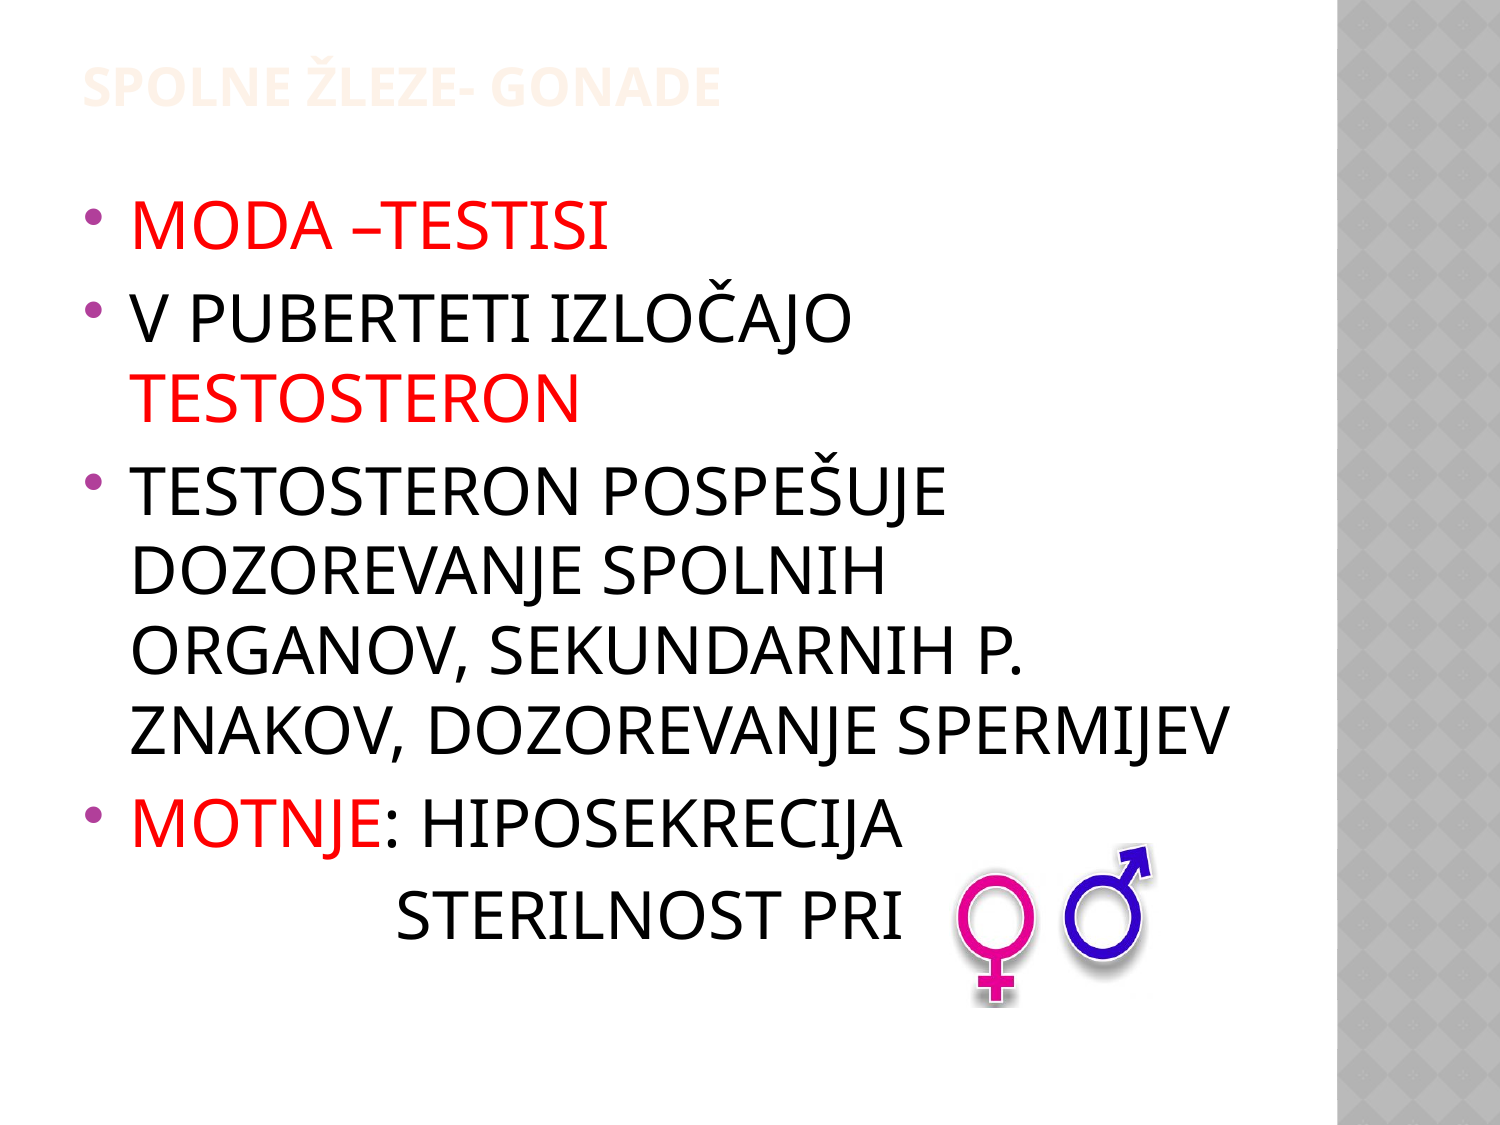

# SPOLNE ŽLEZE- GONADE
MODA –TESTISI
V PUBERTETI IZLOČAJO TESTOSTERON
TESTOSTERON POSPEŠUJE DOZOREVANJE SPOLNIH ORGANOV, SEKUNDARNIH P. ZNAKOV, DOZOREVANJE SPERMIJEV
MOTNJE: HIPOSEKRECIJA
 STERILNOST PRI